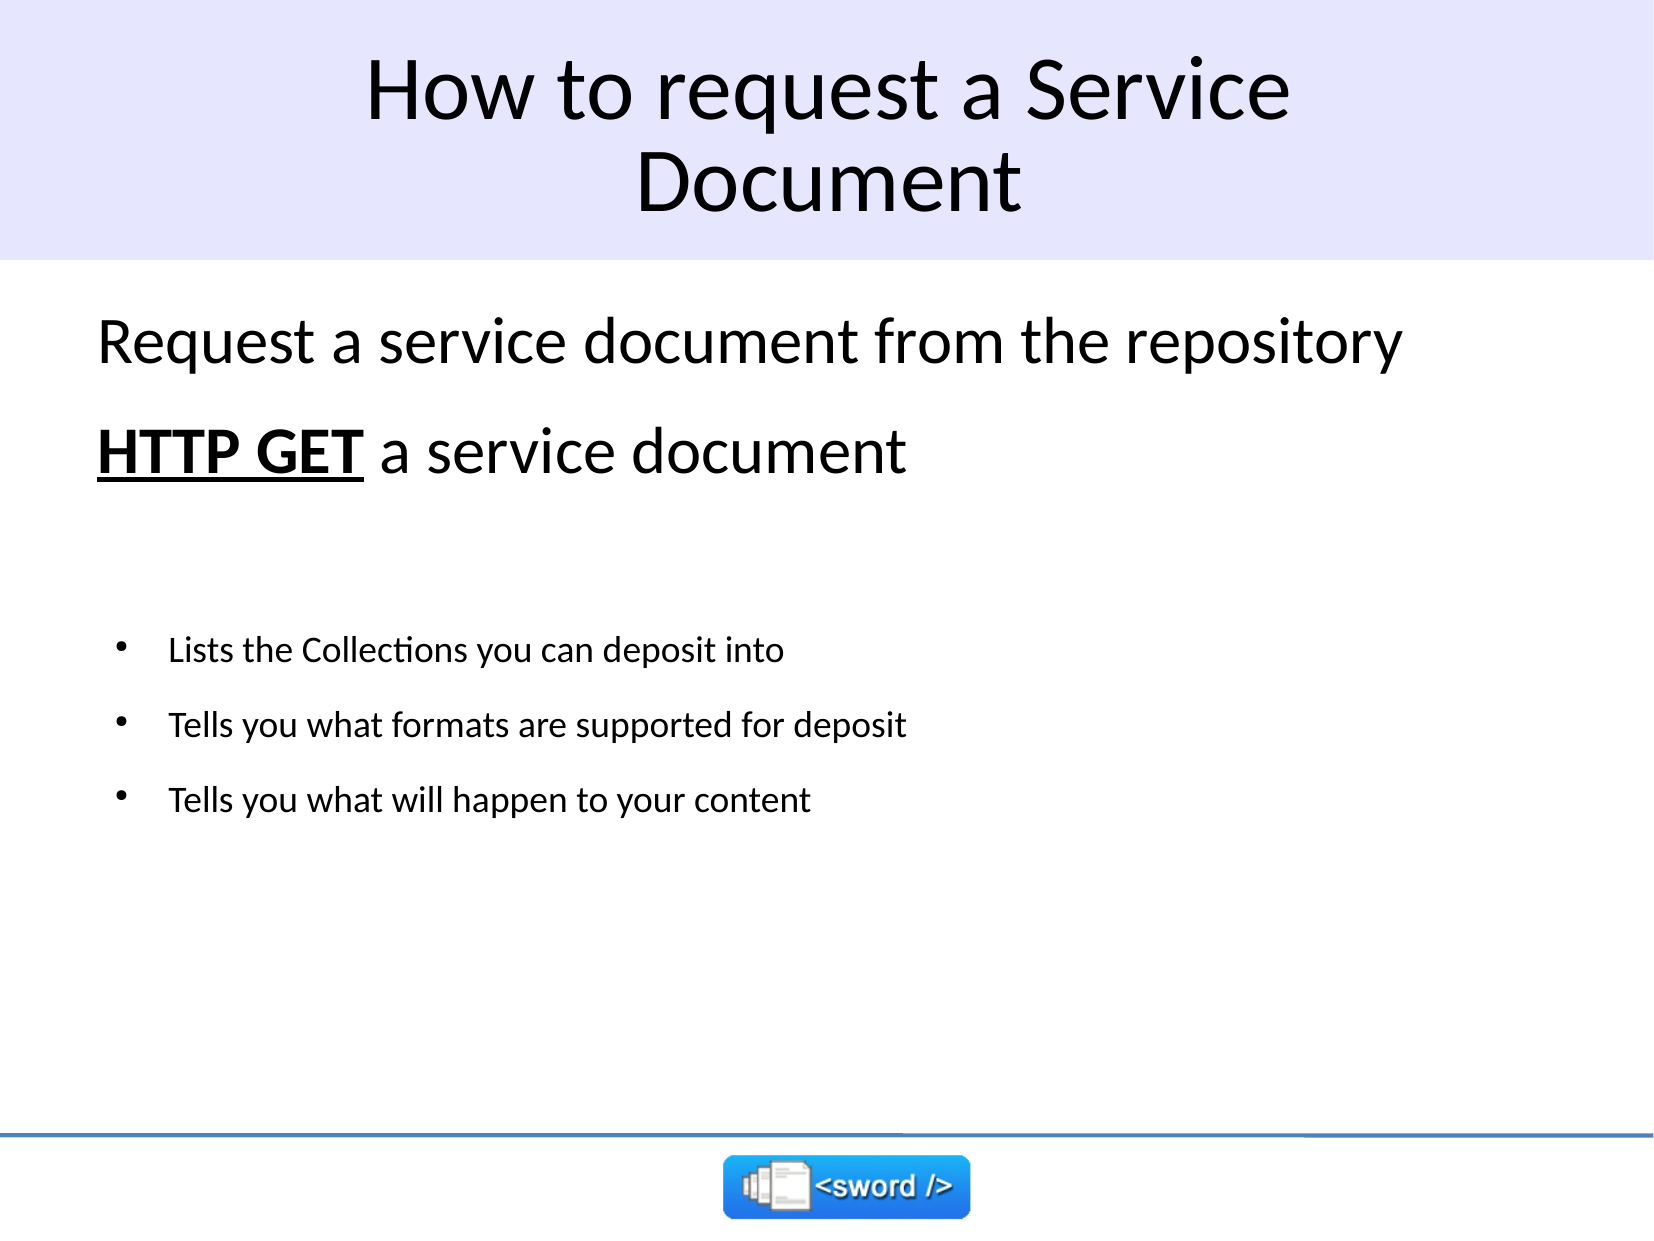

How to request a Service Document
# Request a service document from the repository
HTTP GET a service document
Lists the Collections you can deposit into
Tells you what formats are supported for deposit
Tells you what will happen to your content